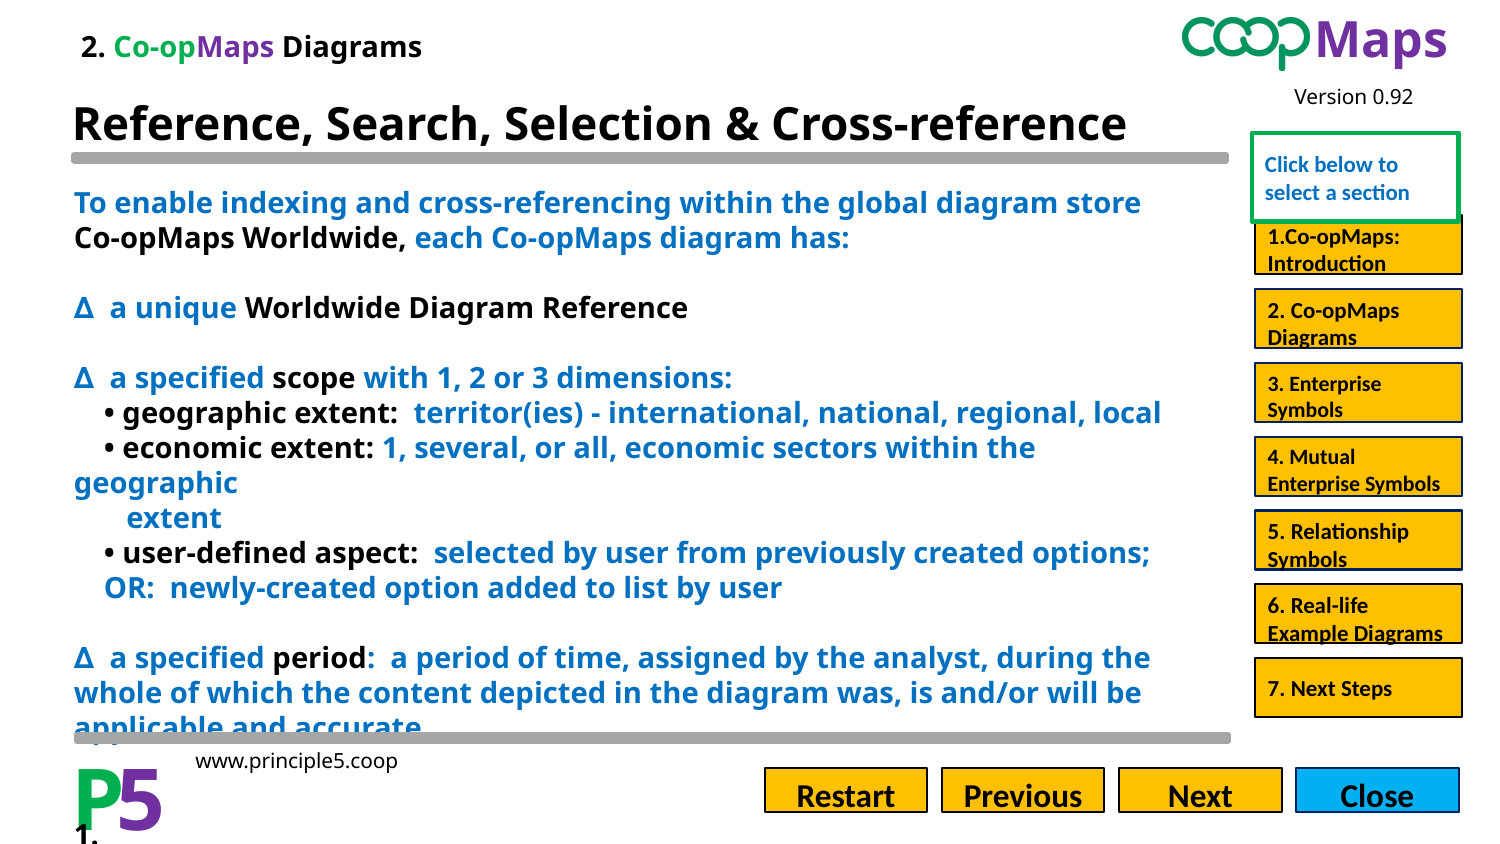

Maps
2. Co-opMaps Diagrams
Version 0.92
Reference, Search, Selection & Cross-reference
Click below to select a section
To enable indexing and cross-referencing within the global diagram store
Co-opMaps Worldwide, each Co-opMaps diagram has:
∆ a unique Worldwide Diagram Reference
∆ a specified scope with 1, 2 or 3 dimensions:
 • geographic extent: territor(ies) - international, national, regional, local
 • economic extent: 1, several, or all, economic sectors within the geographic
 extent
 • user-defined aspect: selected by user from previously created options;
 OR: newly-created option added to list by user
∆ a specified period: a period of time, assigned by the analyst, during the whole of which the content depicted in the diagram was, is and/or will be applicable and accurate.
1.Co-opMaps: Introduction
2. Co-opMaps Diagrams
3. Enterprise Symbols
4. Mutual Enterprise Symbols
5. Relationship Symbols
6. Real-life Example Diagrams
7. Next Steps
P
5
 www.principle5.coop
Restart
Previous
Next
Close